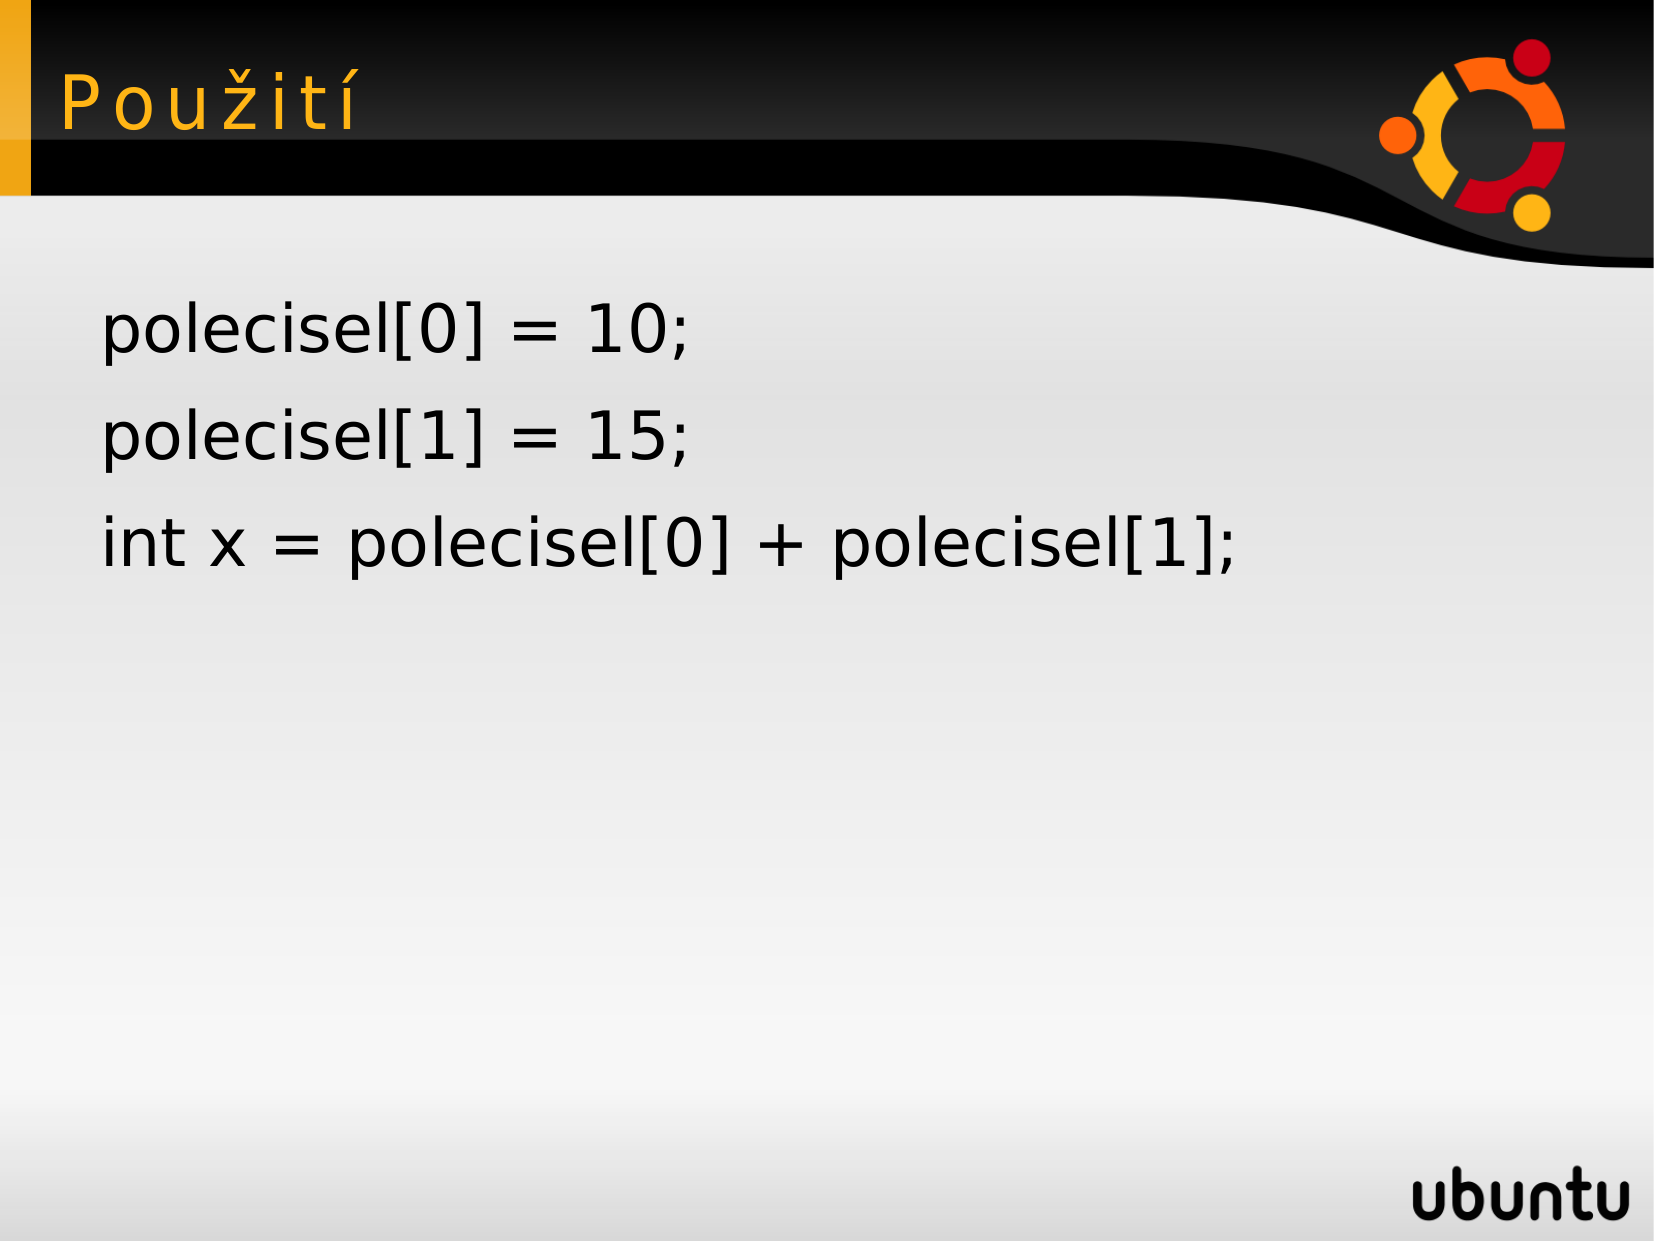

# Použití
polecisel[0] = 10;
polecisel[1] = 15;
int x = polecisel[0] + polecisel[1];